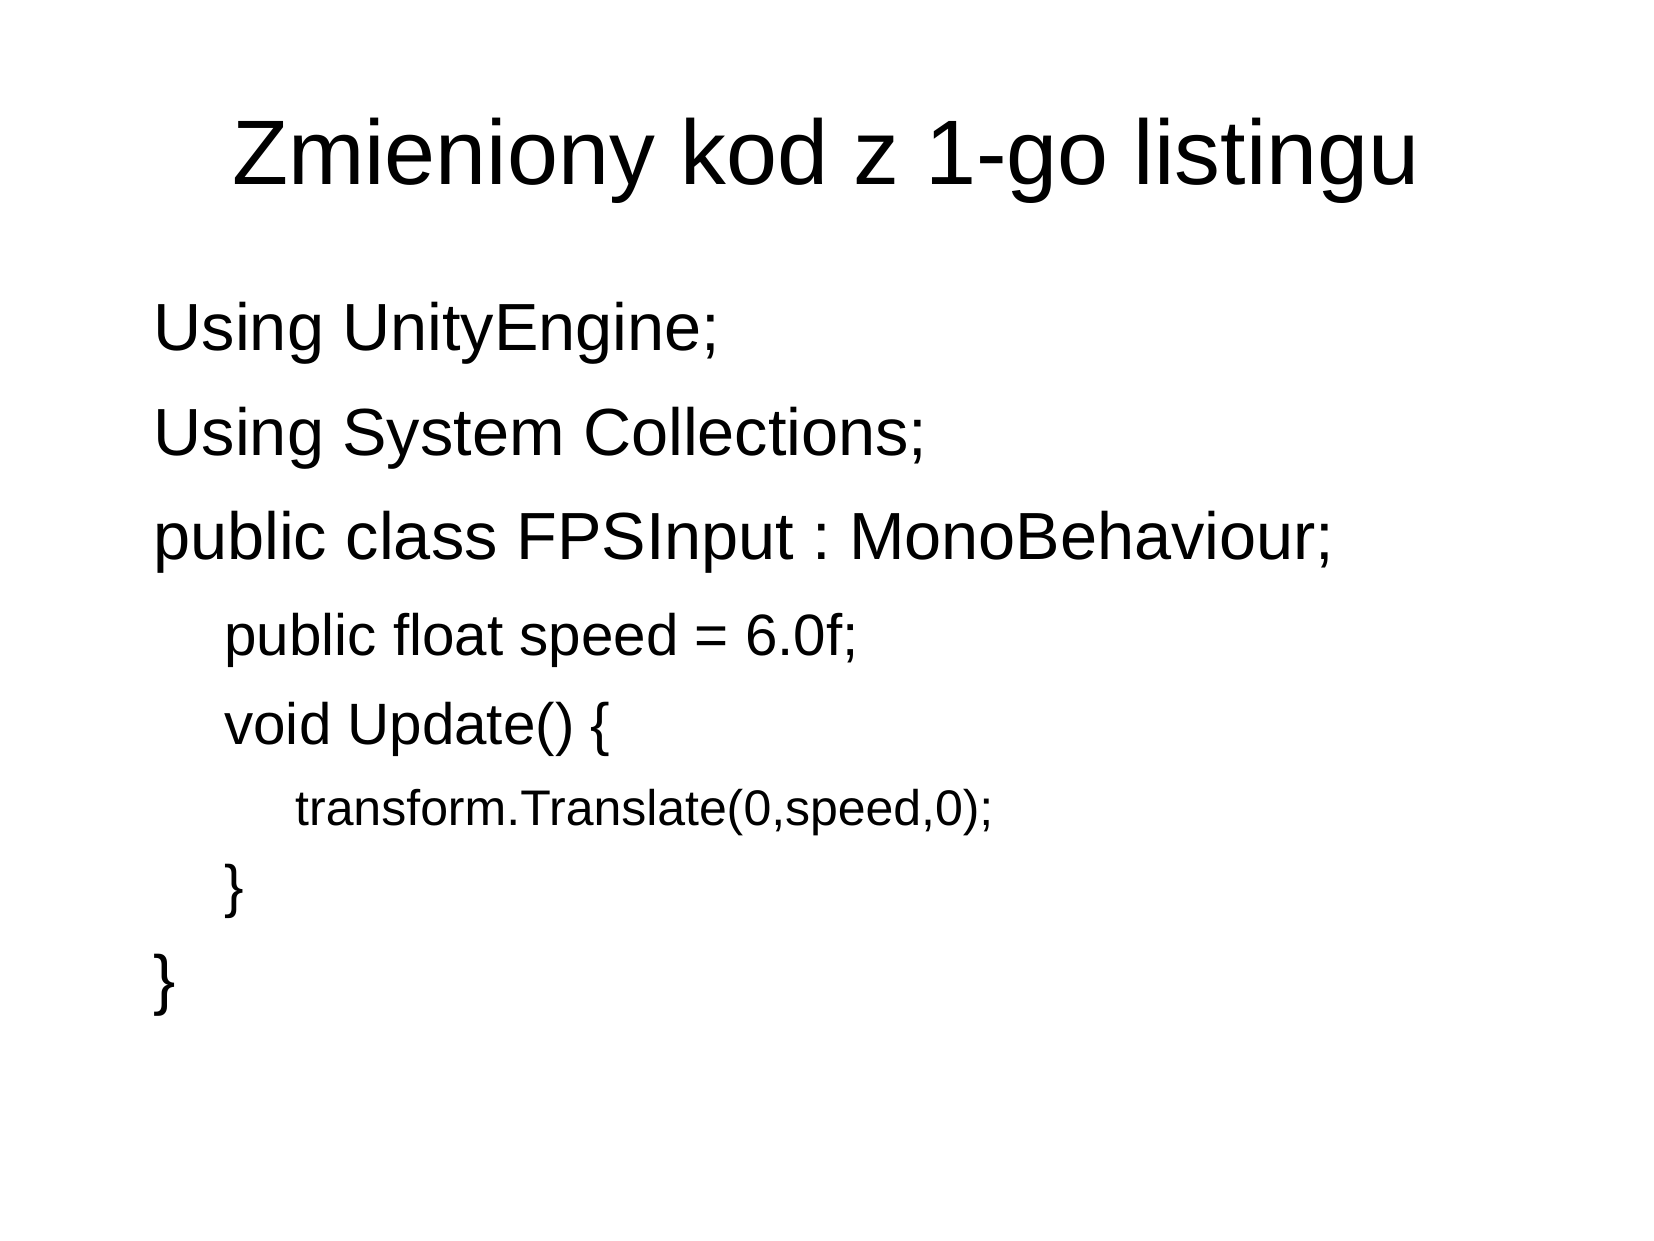

# Zmieniony kod z 1-go listingu
Using UnityEngine;
Using System Collections;
public class FPSInput : MonoBehaviour;
public float speed = 6.0f;
void Update() {
transform.Translate(0,speed,0);
}
}